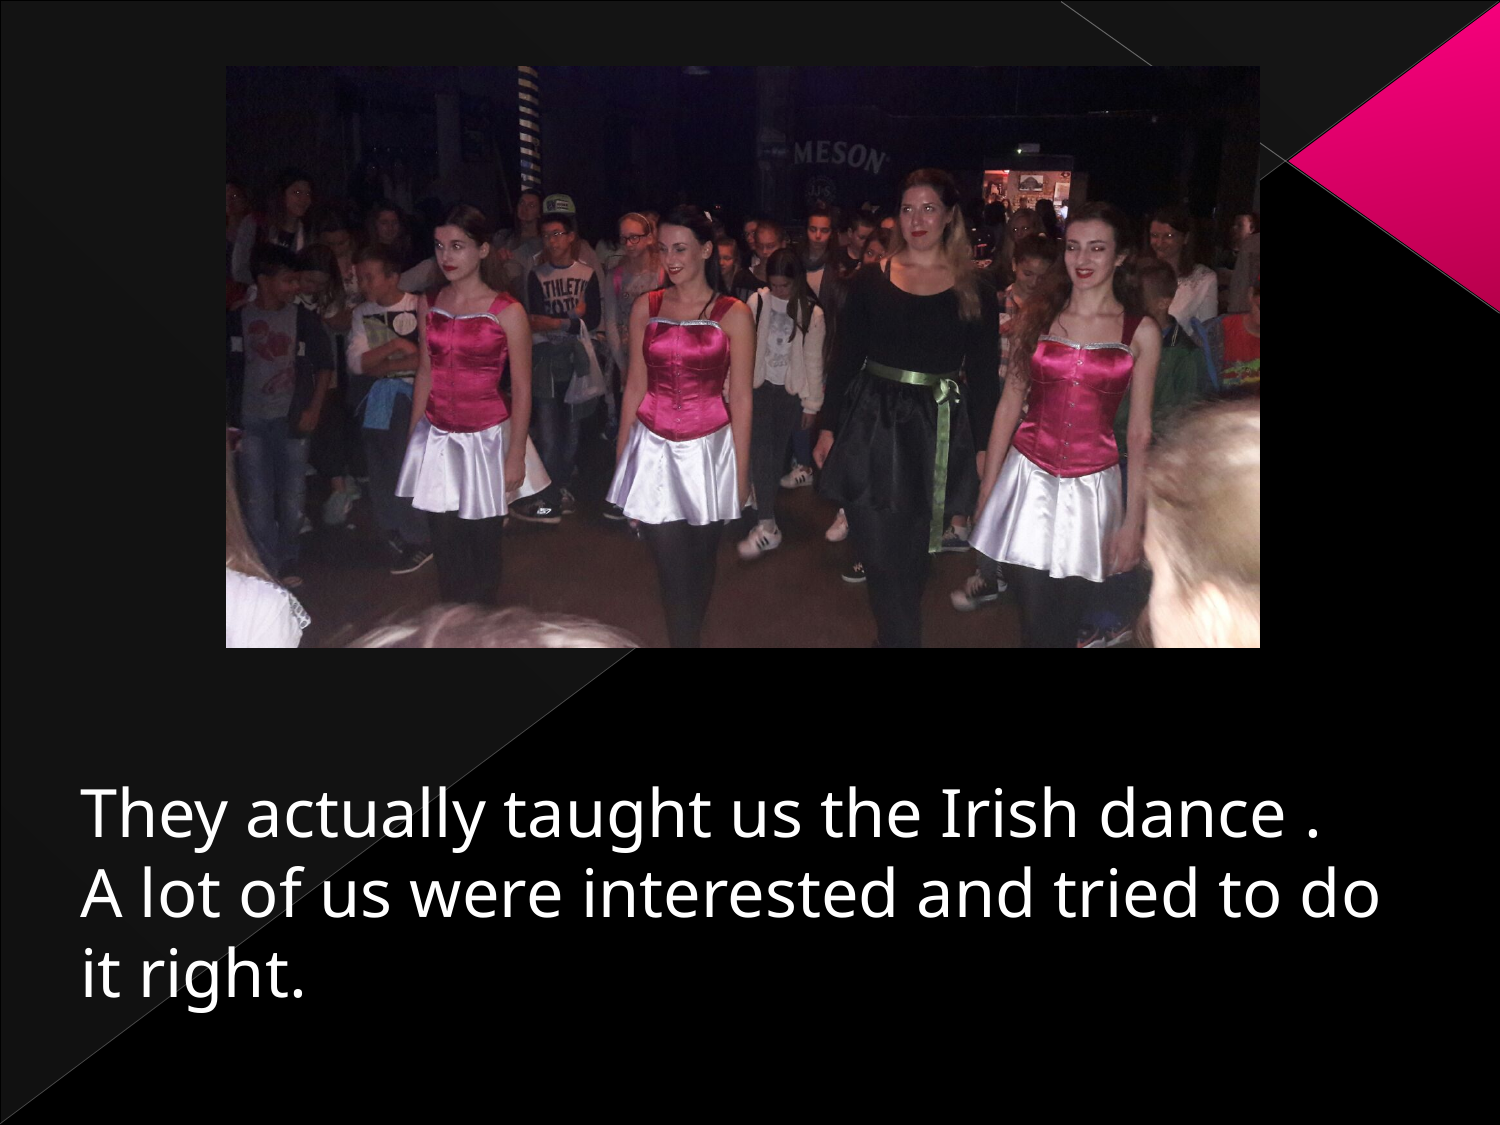

They actually taught us the Irish dance .
A lot of us were interested and tried to do
it right.